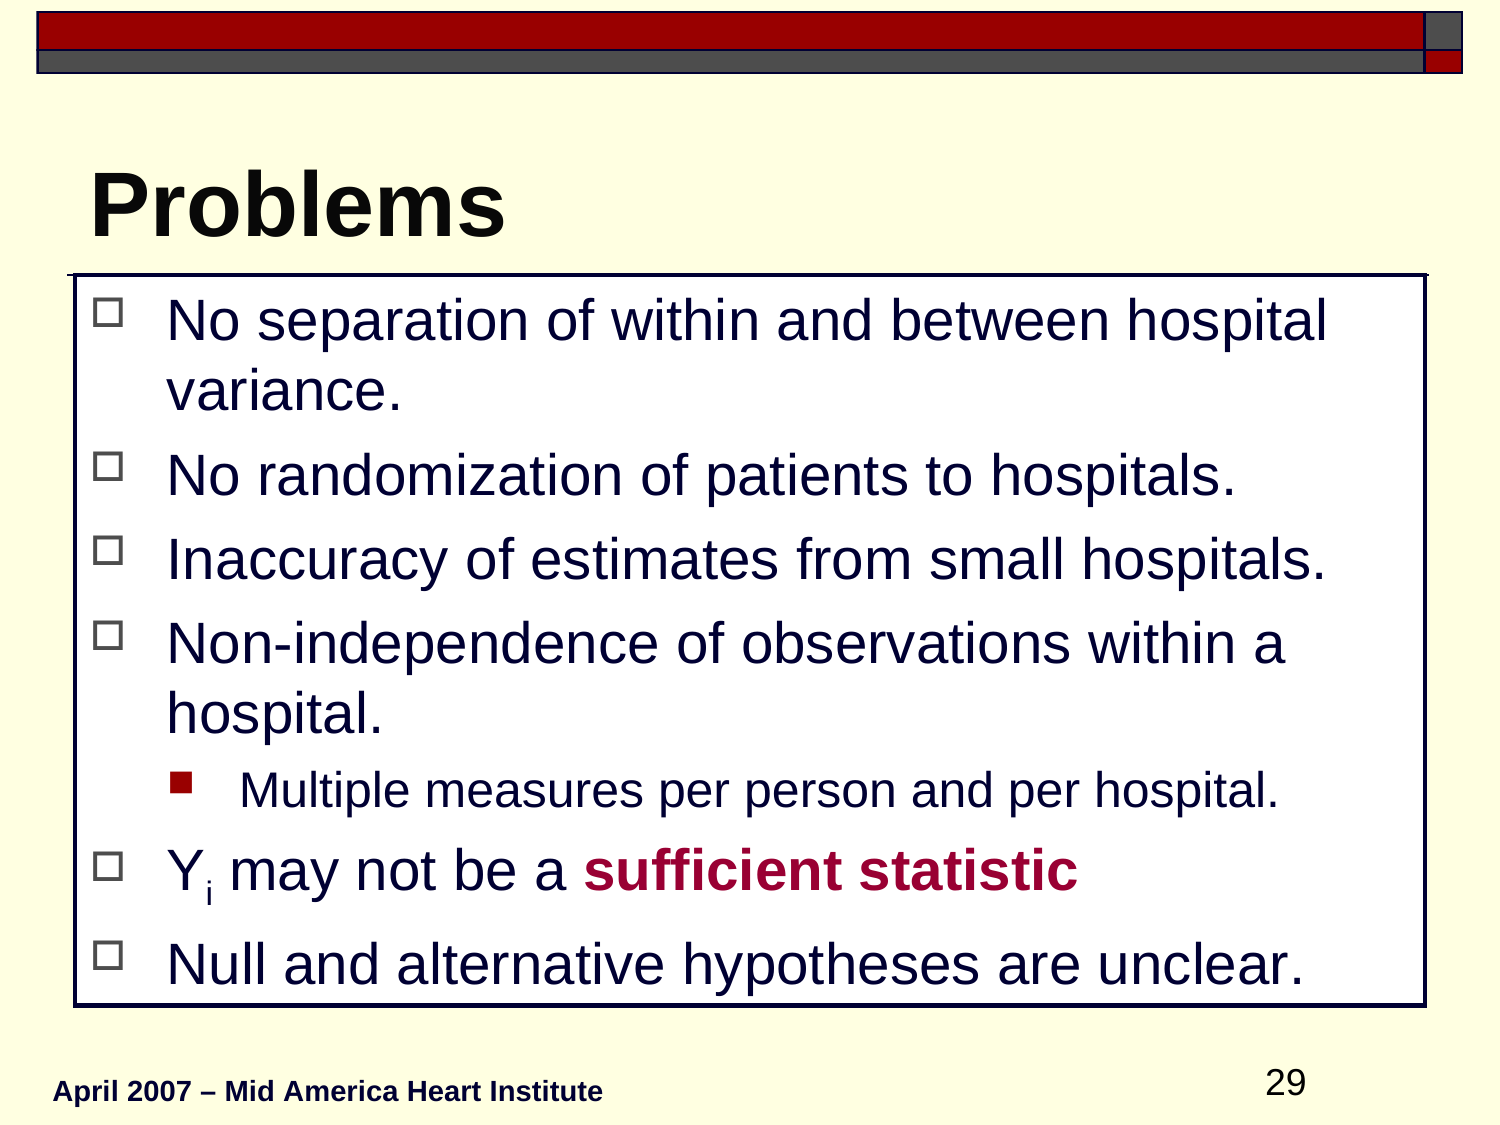

# Problems
No separation of within and between hospital variance.
No randomization of patients to hospitals.
Inaccuracy of estimates from small hospitals.
Non-independence of observations within a hospital.
Multiple measures per person and per hospital.
Yi may not be a sufficient statistic
Null and alternative hypotheses are unclear.
29